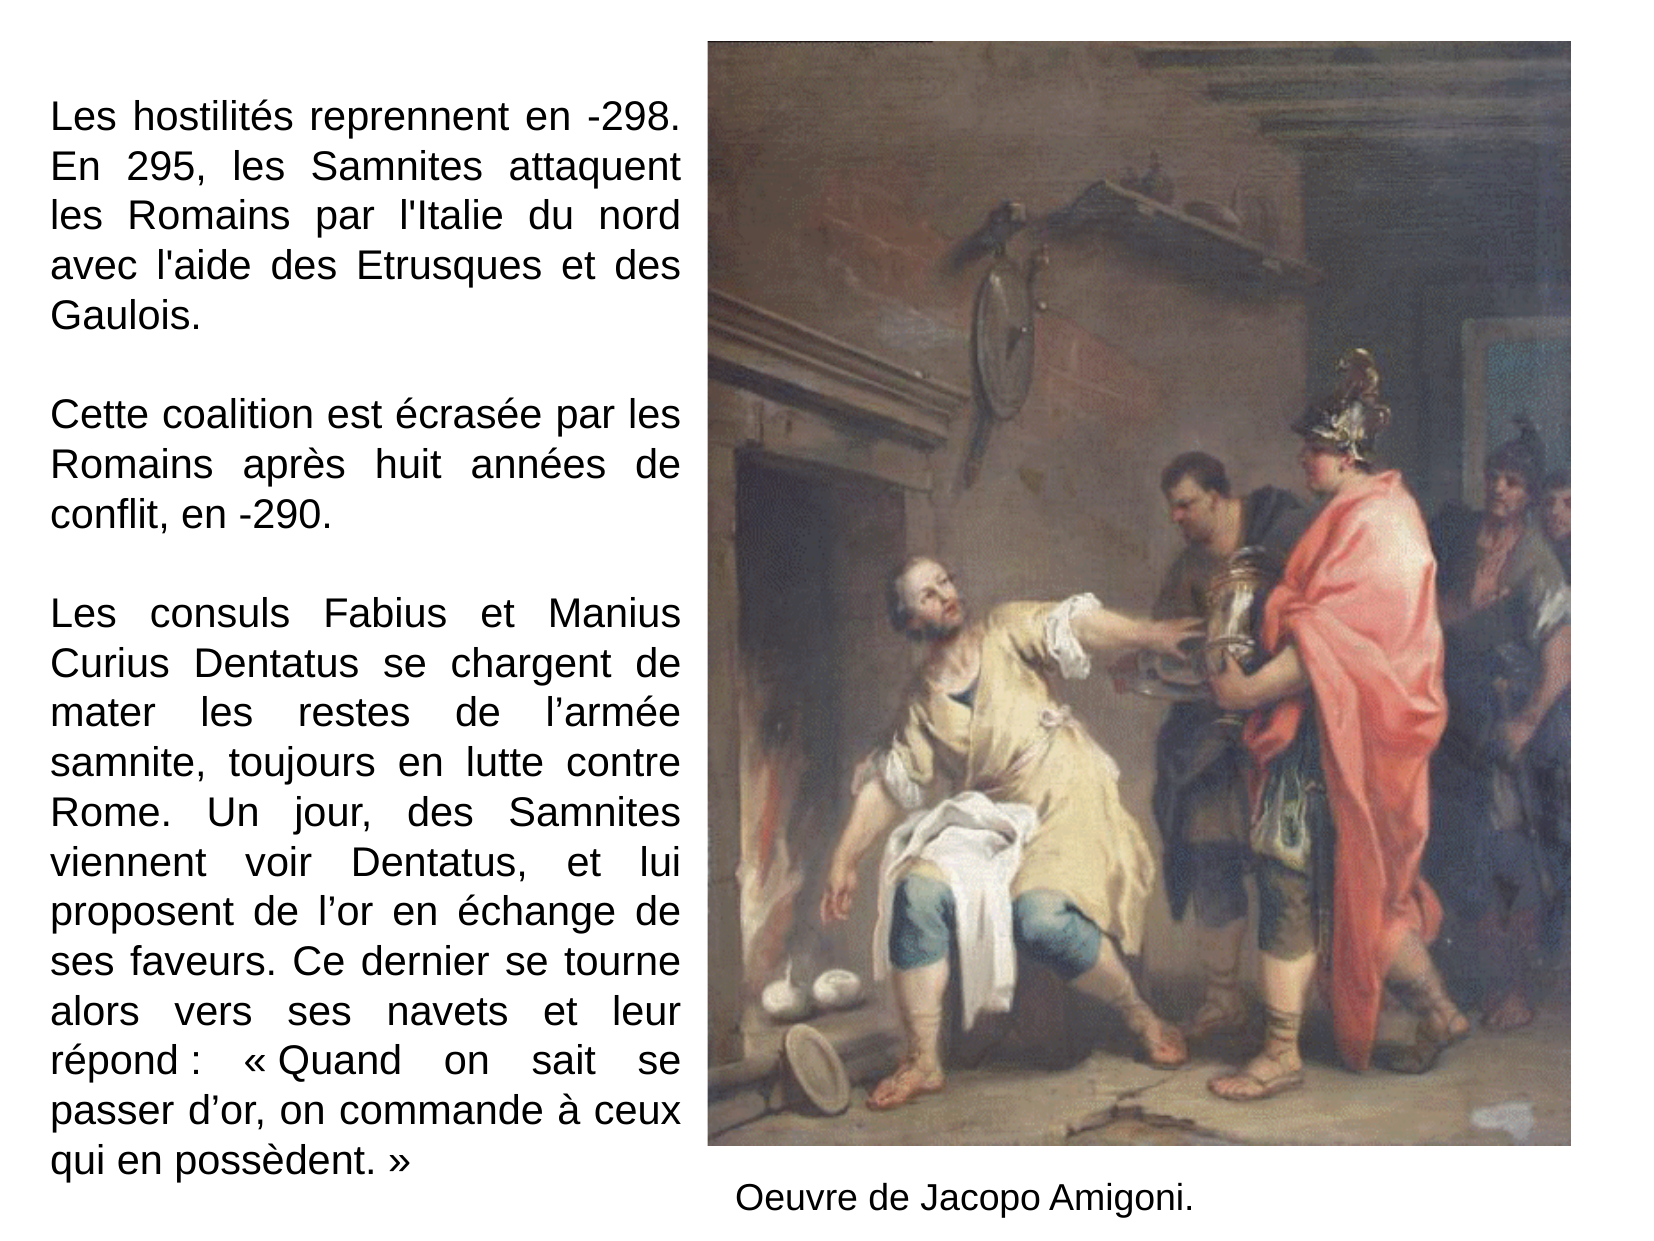

Les hostilités reprennent en -298. En 295, les Samnites attaquent les Romains par l'Italie du nord avec l'aide des Etrusques et des Gaulois.
Cette coalition est écrasée par les Romains après huit années de conflit, en -290.
Les consuls Fabius et Manius Curius Dentatus se chargent de mater les restes de l’armée samnite, toujours en lutte contre Rome. Un jour, des Samnites viennent voir Dentatus, et lui proposent de l’or en échange de ses faveurs. Ce dernier se tourne alors vers ses navets et leur répond : « Quand on sait se passer d’or, on commande à ceux qui en possèdent. »
Oeuvre de Jacopo Amigoni.